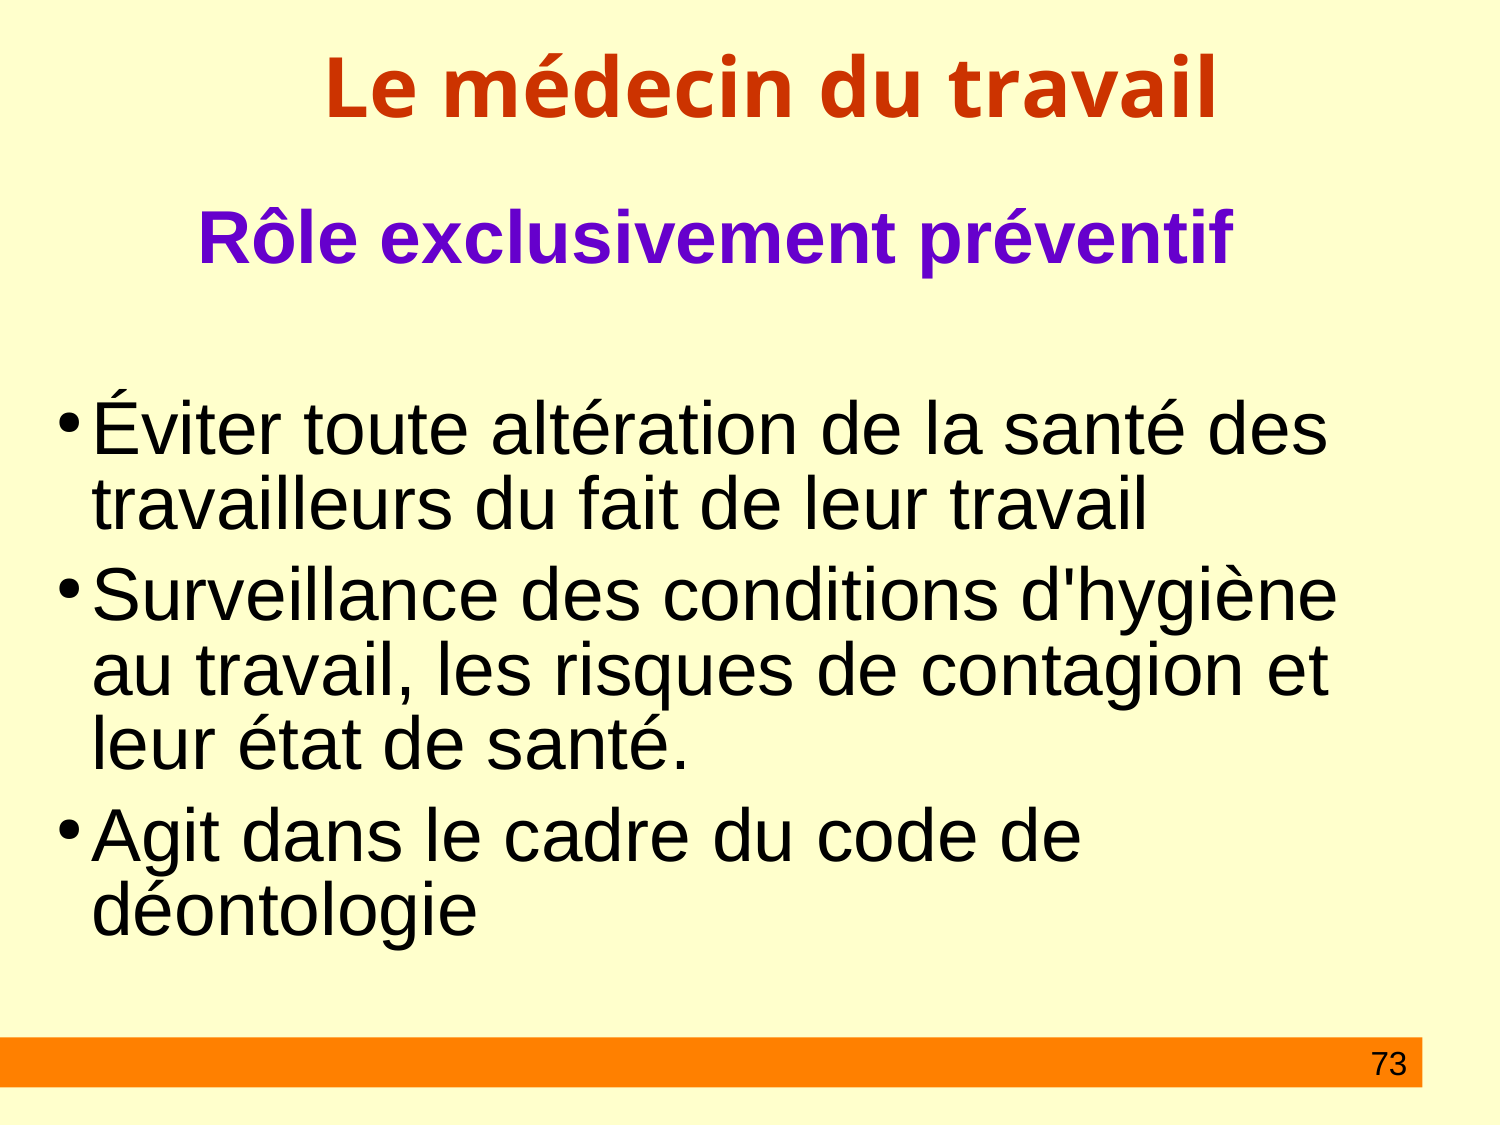

# Le médecin du travail
Rôle exclusivement préventif
Éviter toute altération de la santé des travailleurs du fait de leur travail
Surveillance des conditions d'hygiène au travail, les risques de contagion et leur état de santé.
Agit dans le cadre du code de déontologie